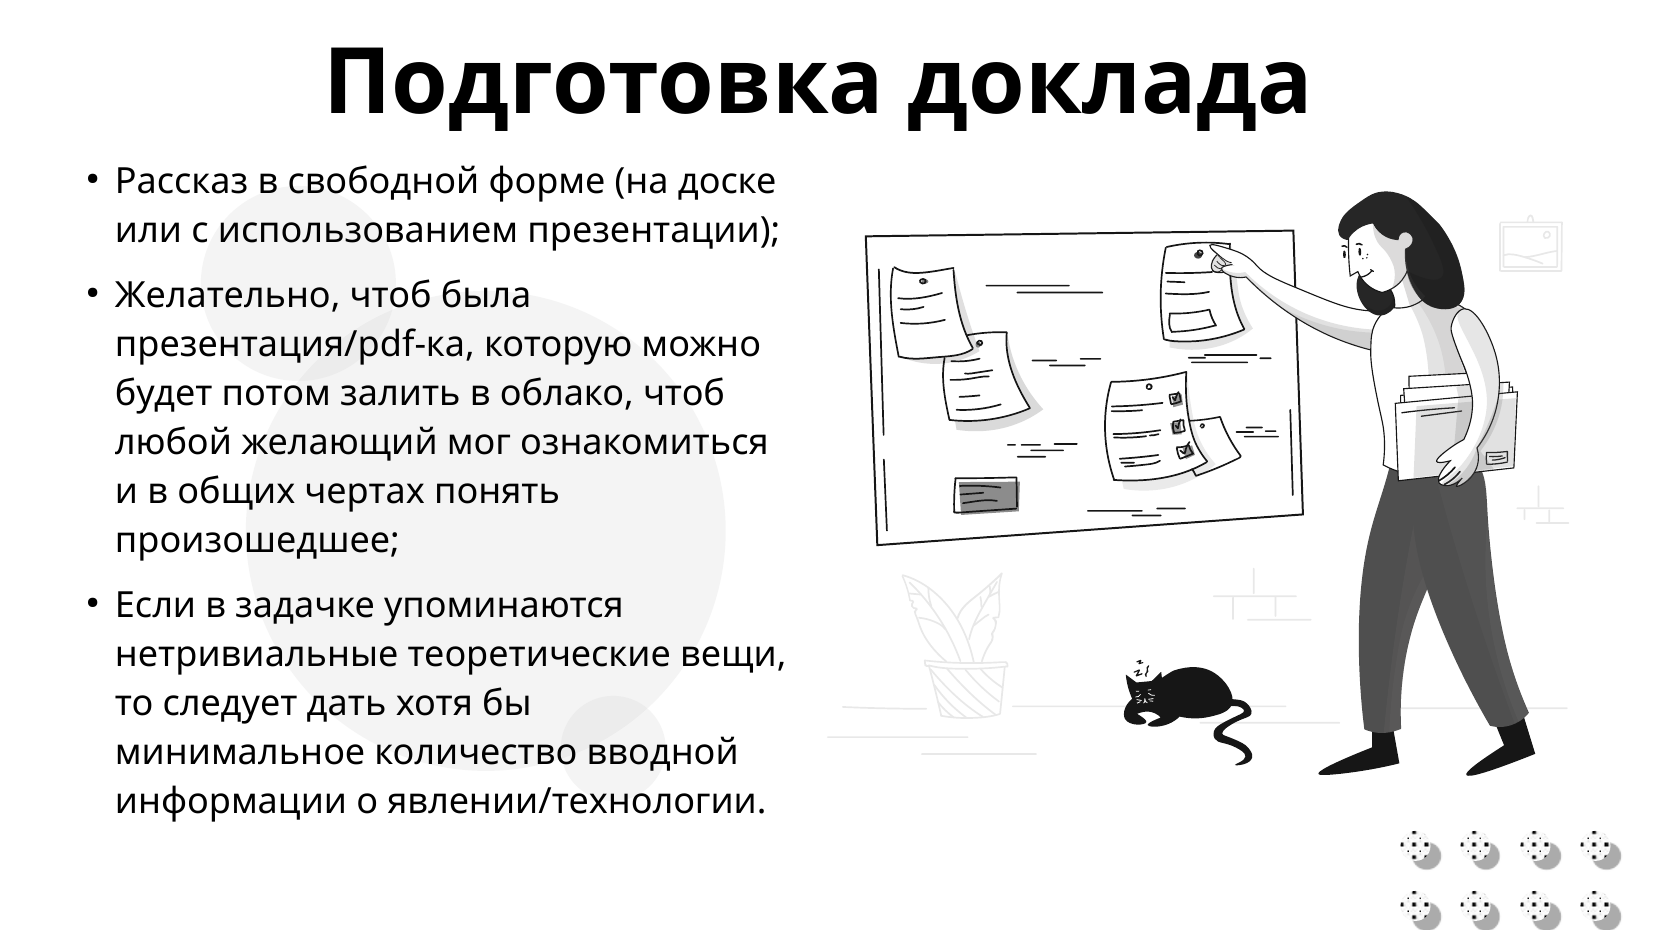

# Подготовка доклада
Рассказ в свободной форме (на доске или с использованием презентации);
Желательно, чтоб была презентация/pdf-ка, которую можно будет потом залить в облако, чтоб любой желающий мог ознакомиться и в общих чертах понять произошедшее;
Если в задачке упоминаются нетривиальные теоретические вещи, то следует дать хотя бы минимальное количество вводной информации о явлении/технологии.